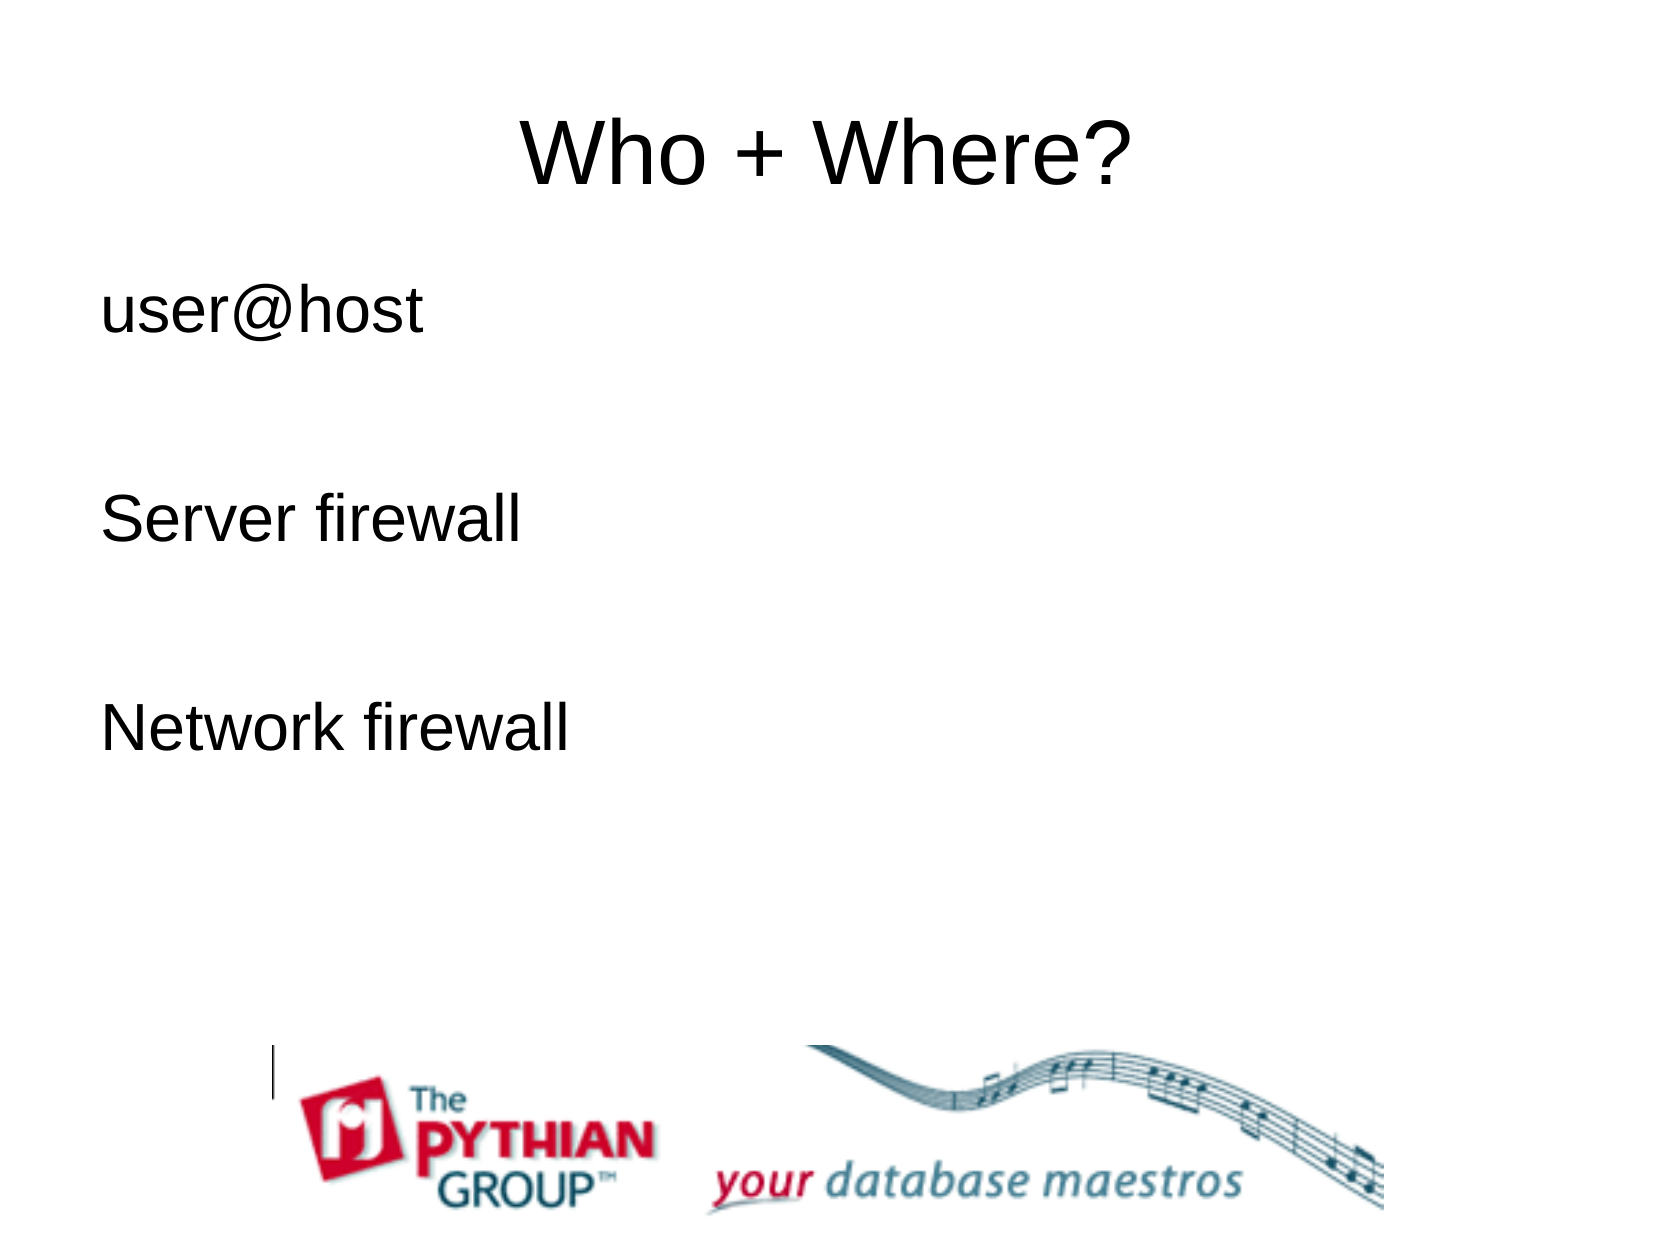

# Who + Where?
user@host
Server firewall
Network firewall